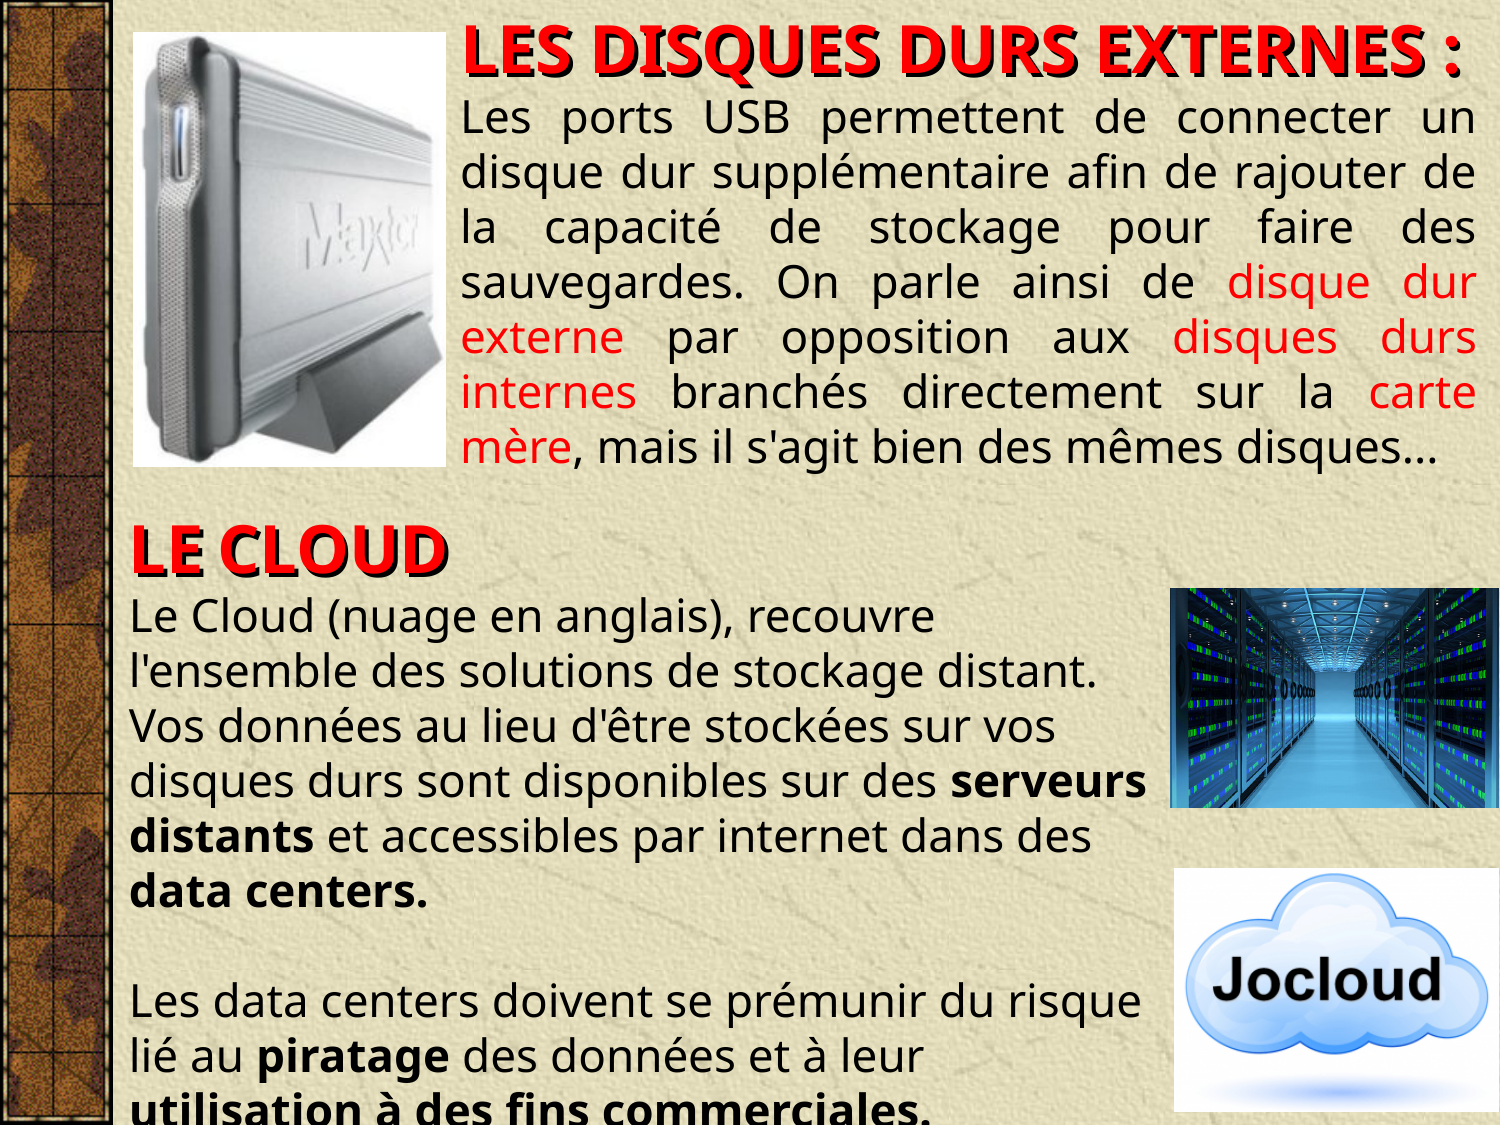

LES DISQUES DURS EXTERNES :
Les ports USB permettent de connecter un disque dur supplémentaire afin de rajouter de la capacité de stockage pour faire des sauvegardes. On parle ainsi de disque dur externe par opposition aux disques durs internes branchés directement sur la carte mère, mais il s'agit bien des mêmes disques...
LE CLOUD
Le Cloud (nuage en anglais), recouvre l'ensemble des solutions de stockage distant. Vos données au lieu d'être stockées sur vos disques durs sont disponibles sur des serveurs distants et accessibles par internet dans des data centers.
Les data centers doivent se prémunir du risque lié au piratage des données et à leur utilisation à des fins commerciales.